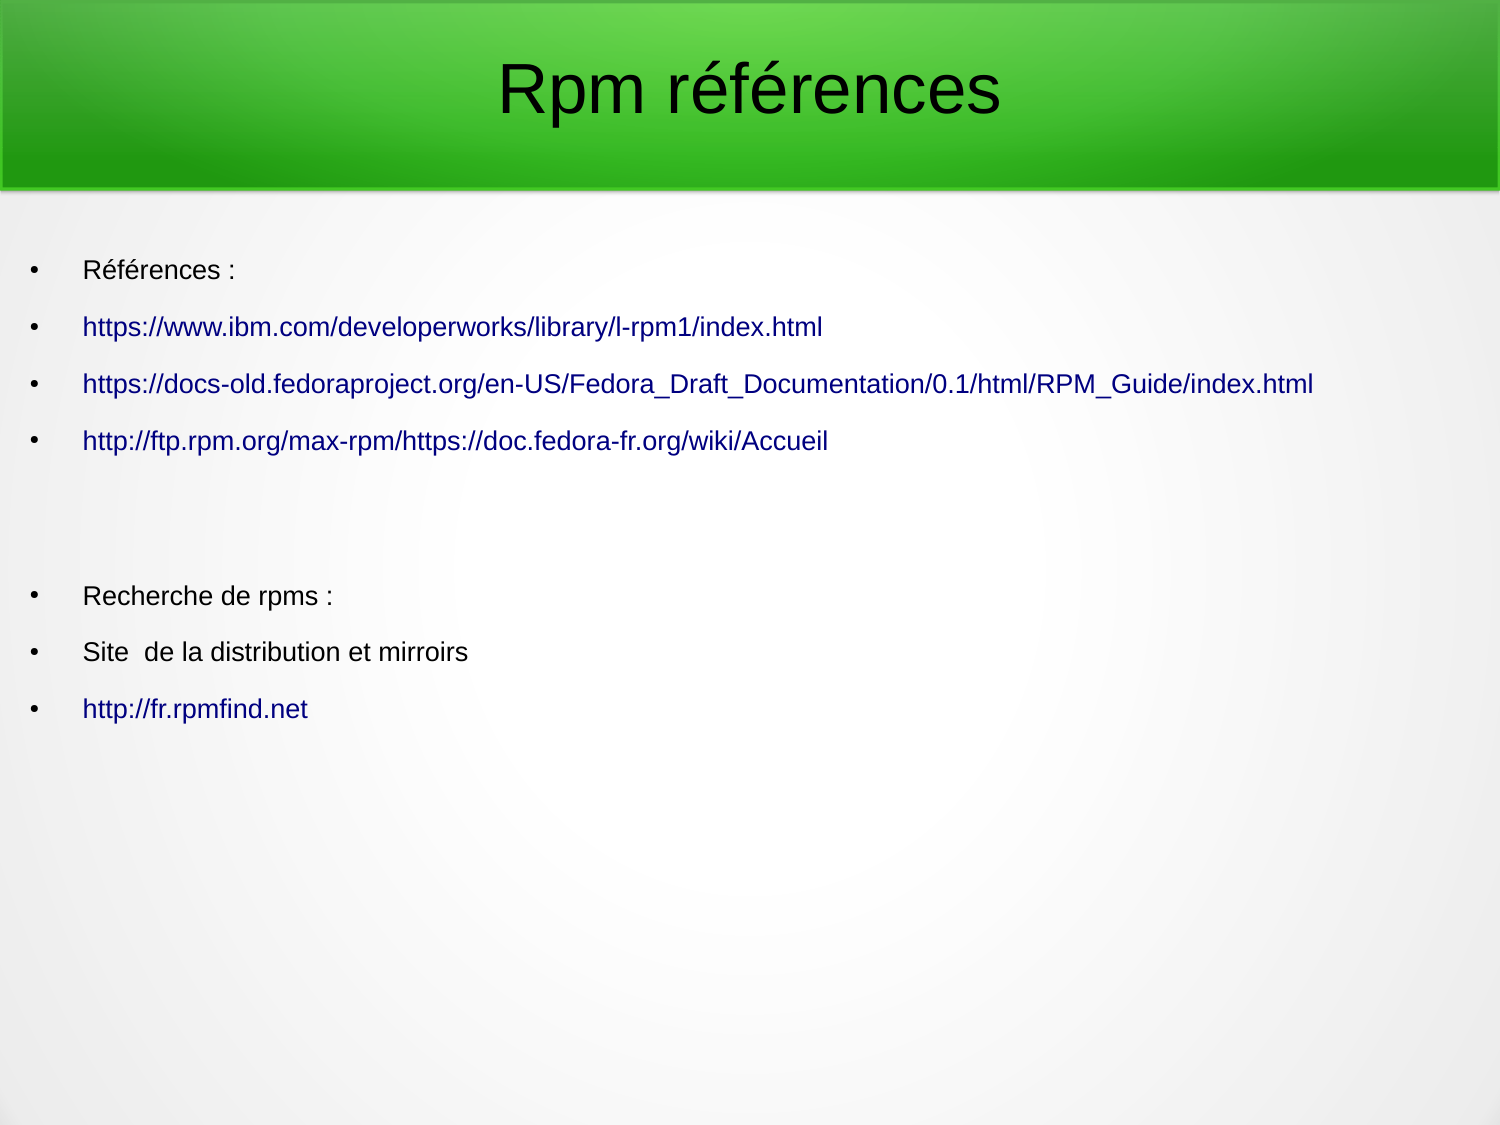

# Rpm références
Références :
https://www.ibm.com/developerworks/library/l-rpm1/index.html
https://docs-old.fedoraproject.org/en-US/Fedora_Draft_Documentation/0.1/html/RPM_Guide/index.html
http://ftp.rpm.org/max-rpm/https://doc.fedora-fr.org/wiki/Accueil
Recherche de rpms :
Site de la distribution et mirroirs
http://fr.rpmfind.net